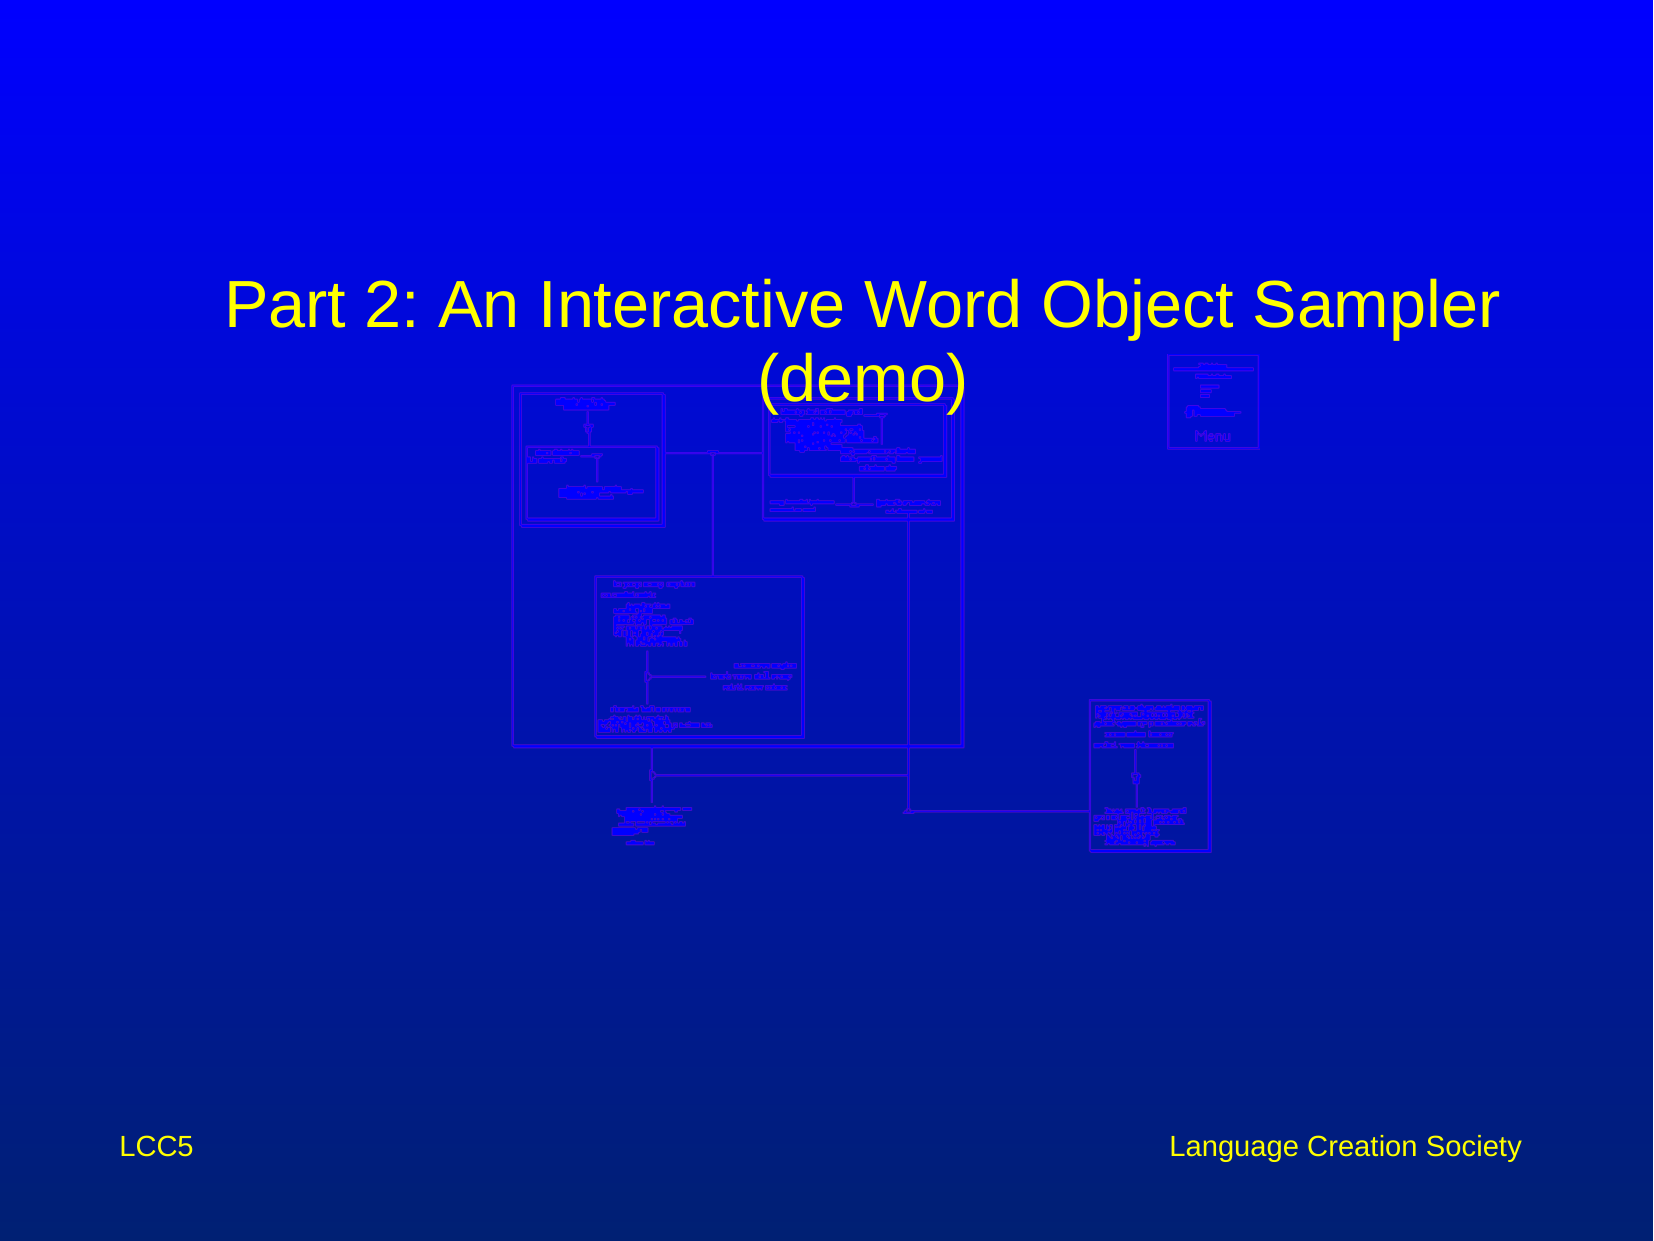

# Part 2: An Interactive Word Object Sampler (demo)